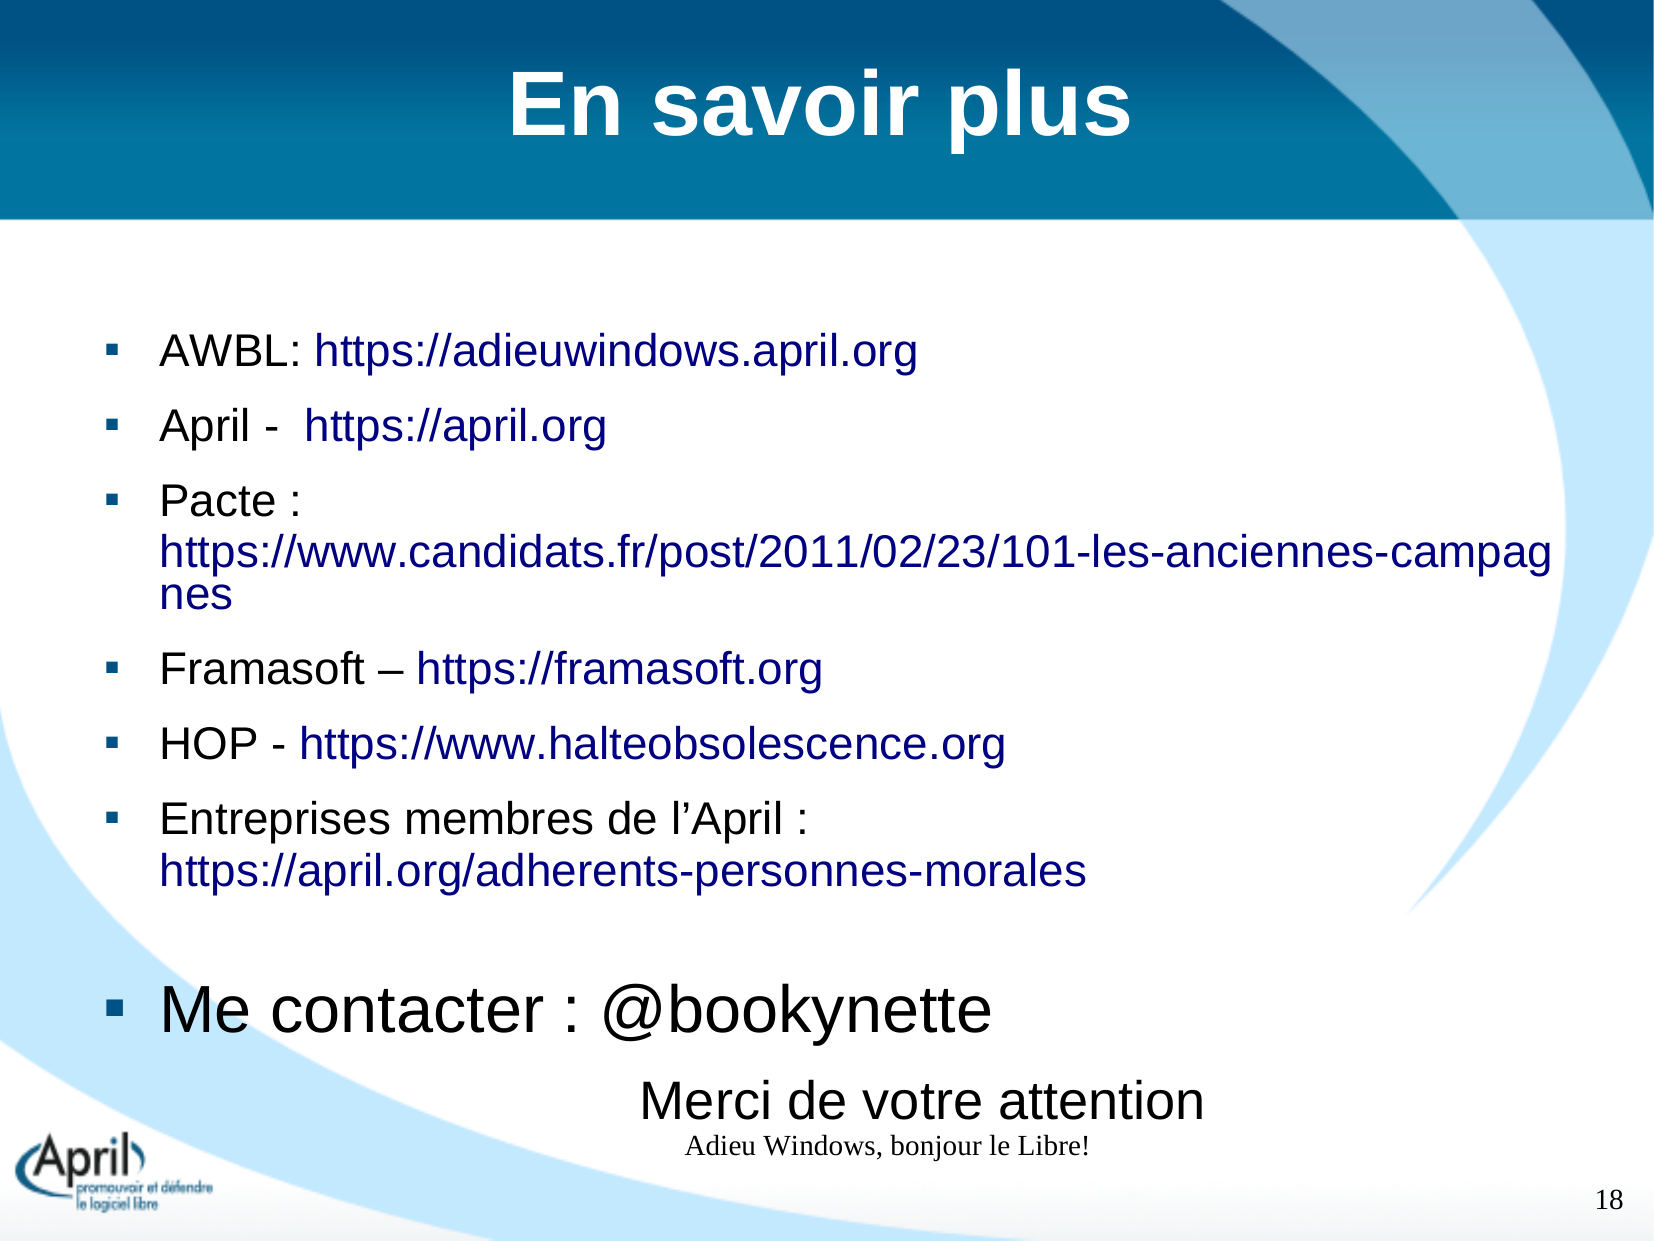

# En savoir plus
AWBL: https://adieuwindows.april.org
April - https://april.org
Pacte : https://www.candidats.fr/post/2011/02/23/101-les-anciennes-campagnes
Framasoft – https://framasoft.org
HOP - https://www.halteobsolescence.org
Entreprises membres de l’April : https://april.org/adherents-personnes-morales
Me contacter : @bookynette
 Merci de votre attention
Adieu Windows, bonjour le Libre!
18